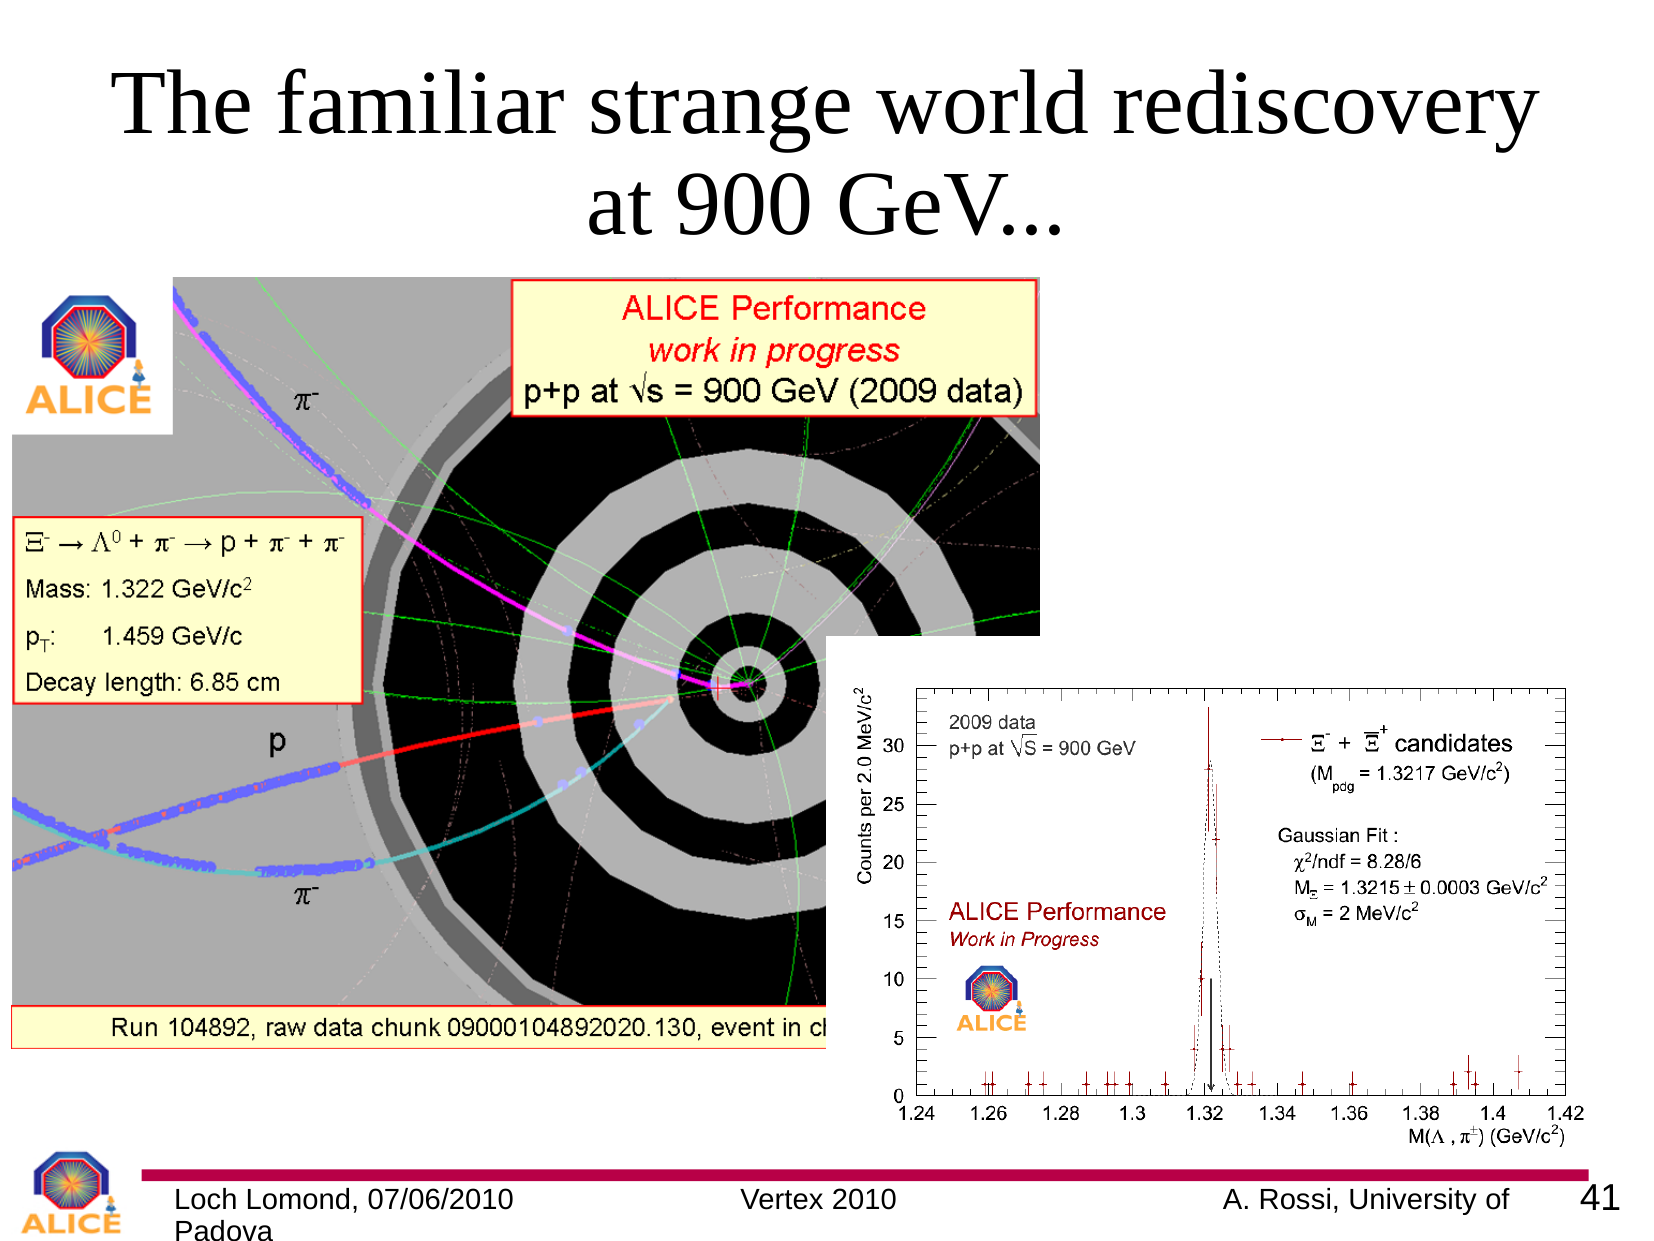

# The familiar strange world rediscovery at 900 GeV...
Loch Lomond, 07/06/2010 		 Vertex 2010 		 A. Rossi, University of Padova
41